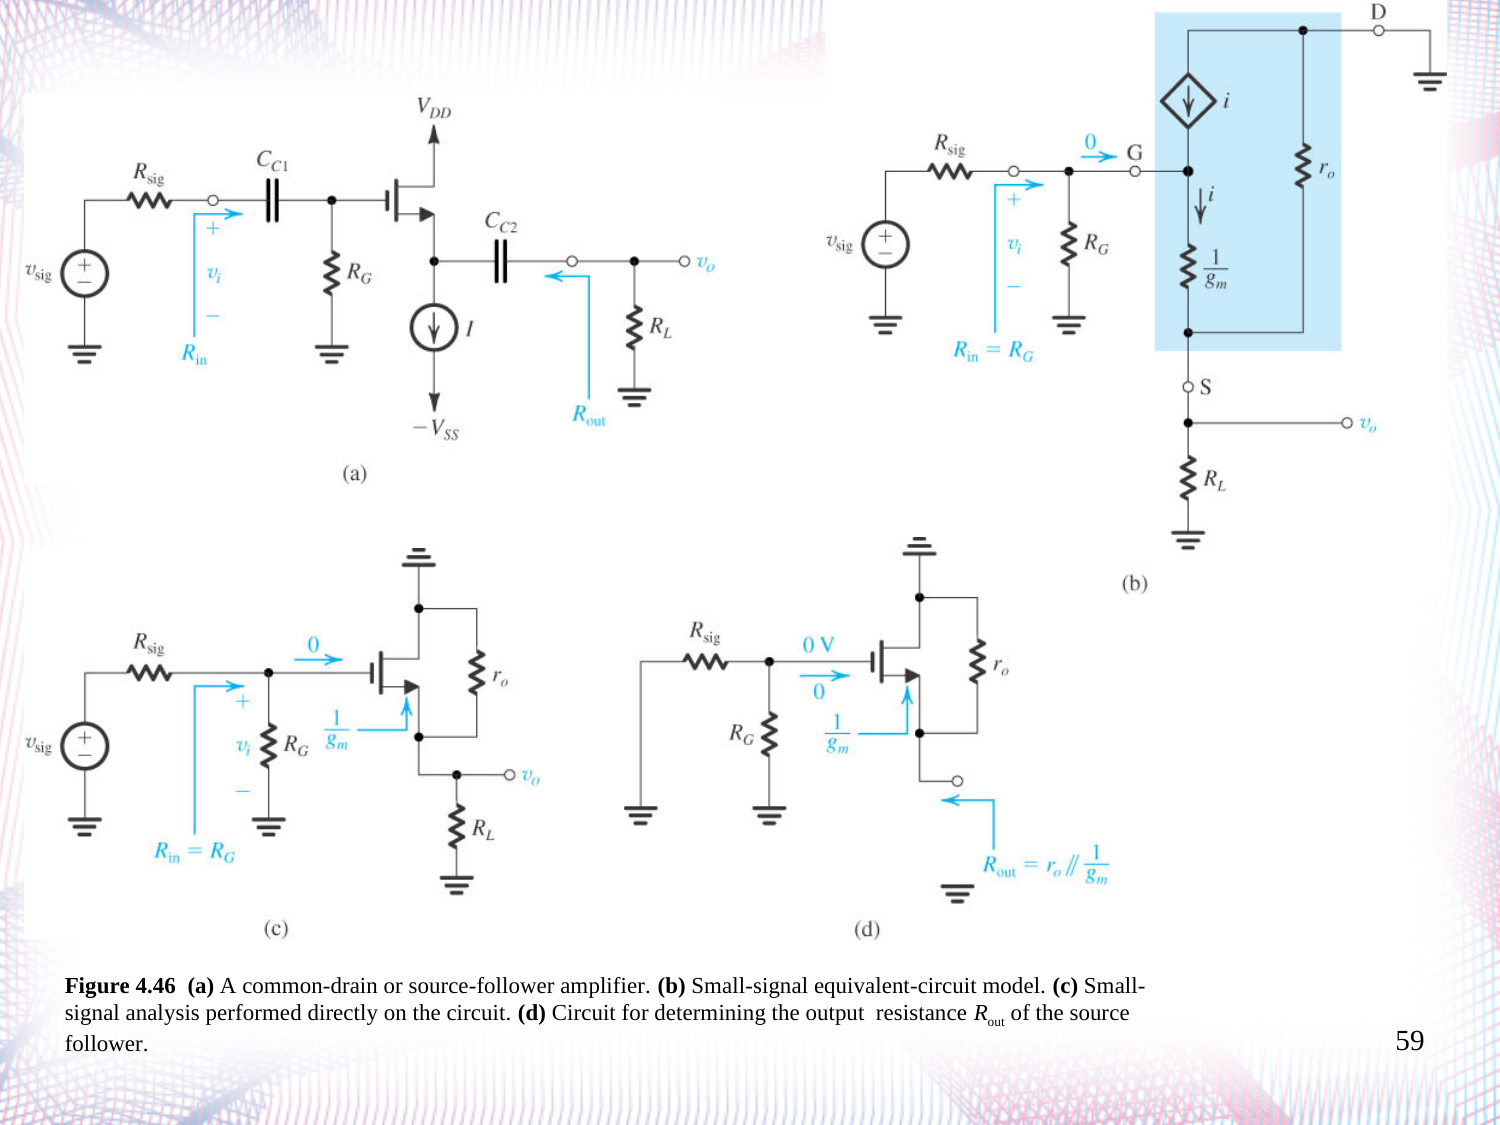

Figure 4.46 (a) A common-drain or source-follower amplifier. (b) Small-signal equivalent-circuit model. (c) Small-signal analysis performed directly on the circuit. (d) Circuit for determining the output resistance Rout of the source follower.
59